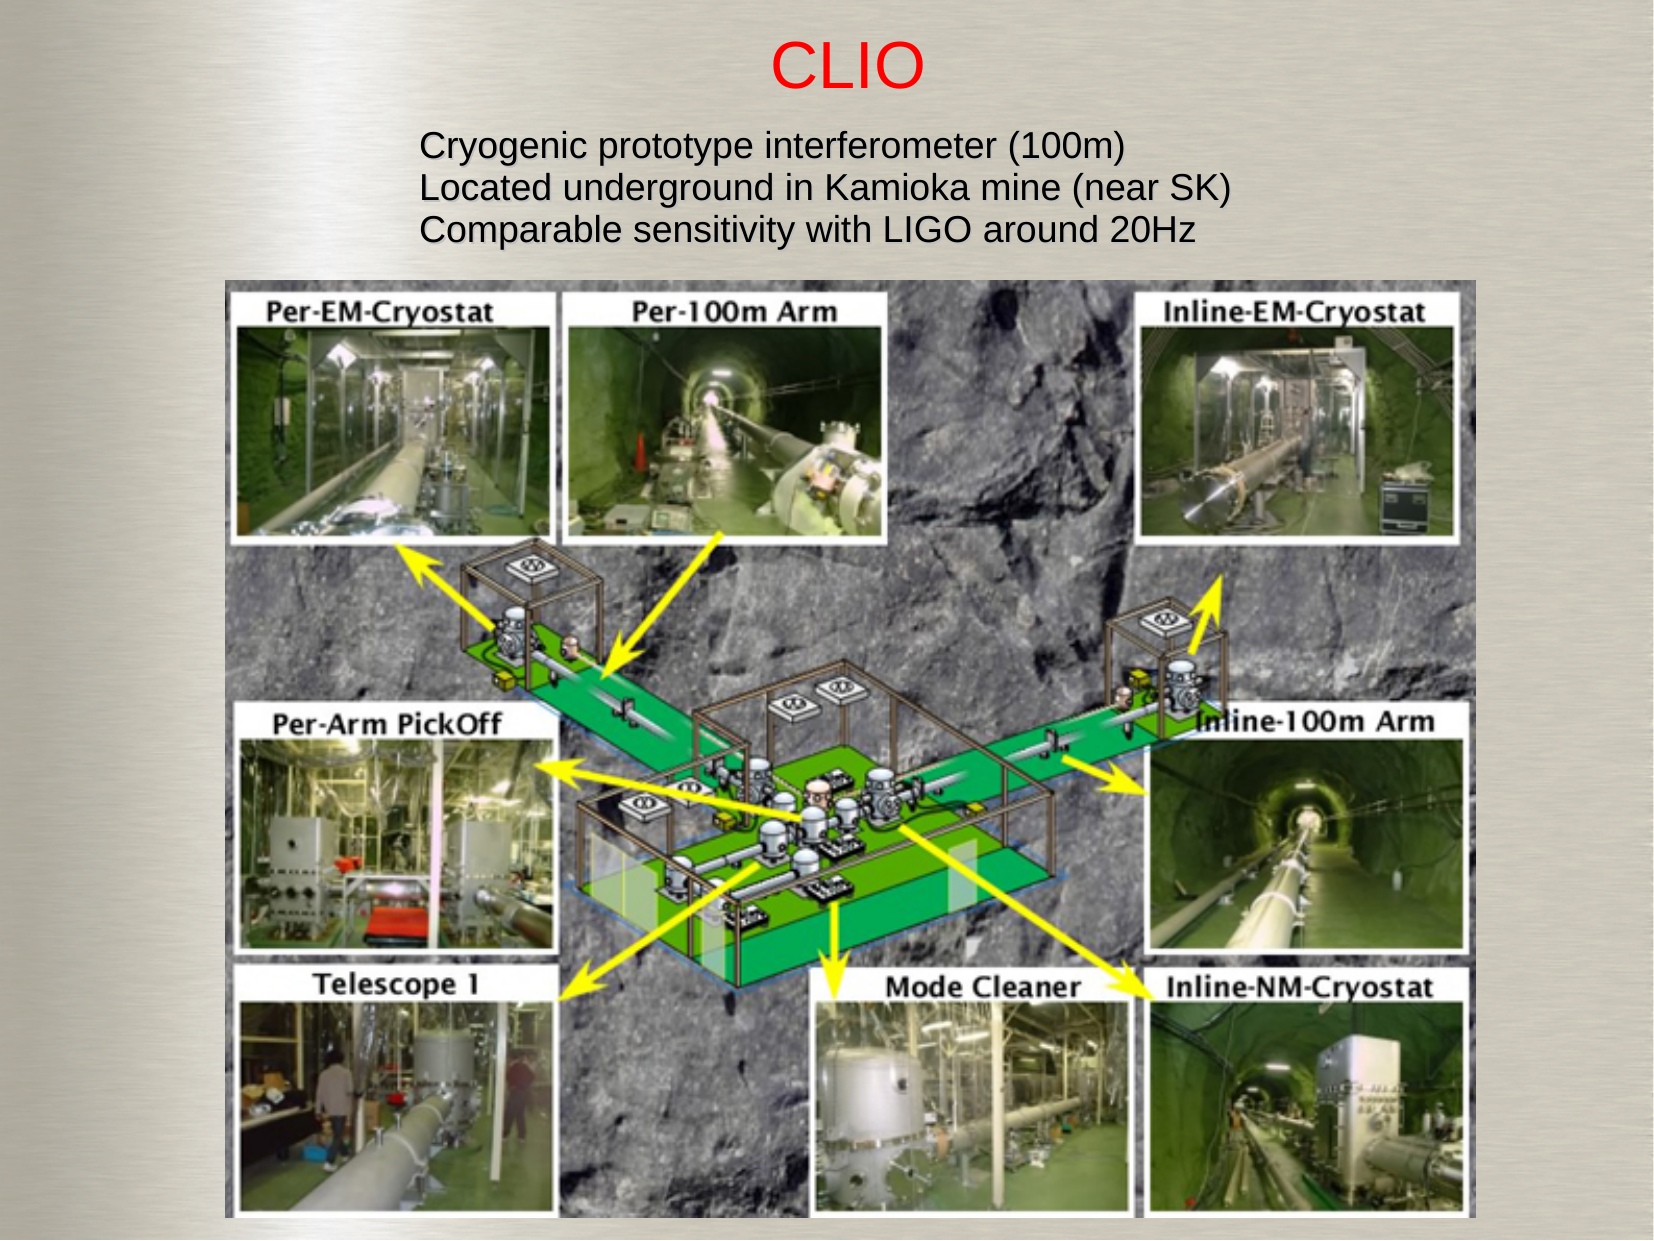

CLIO
Cryogenic prototype interferometer (100m)
Located underground in Kamioka mine (near SK)
Comparable sensitivity with LIGO around 20Hz